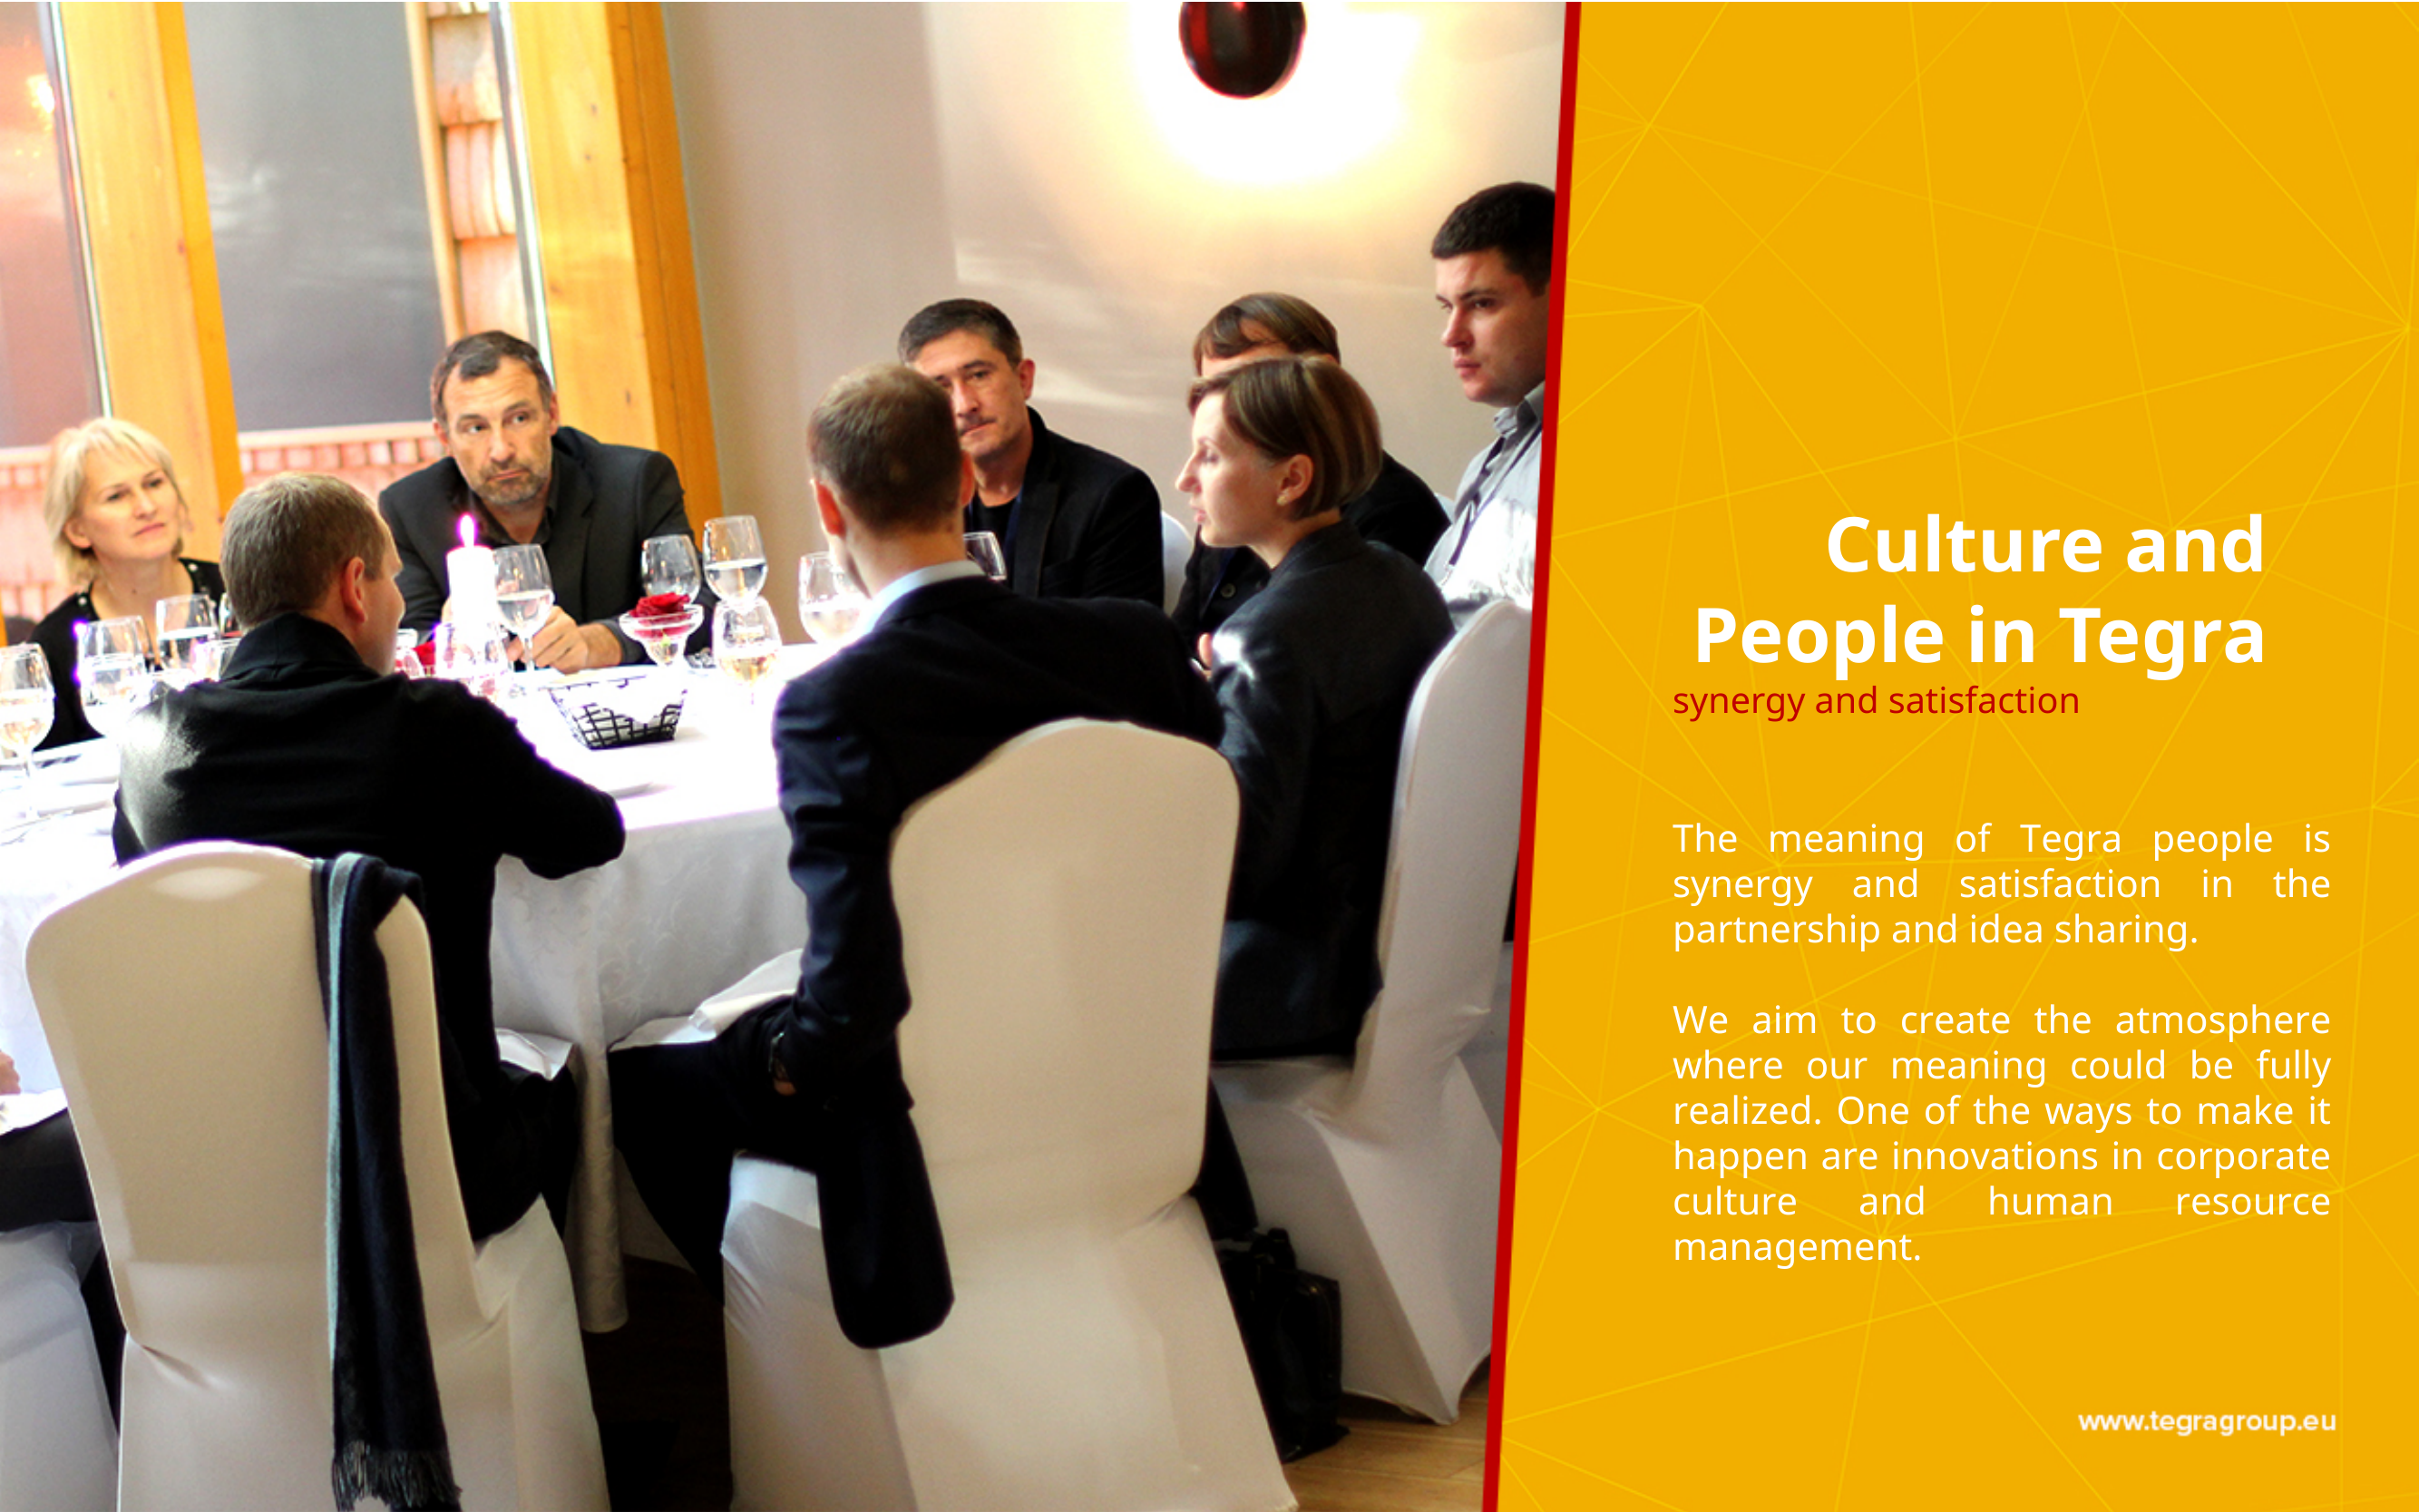

Culture and
 People in Tegra
synergy and satisfaction
The meaning of Tegra people is synergy and satisfaction in the partnership and idea sharing.
We aim to create the atmosphere where our meaning could be fully realized. One of the ways to make it happen are innovations in corporate culture and human resource management.